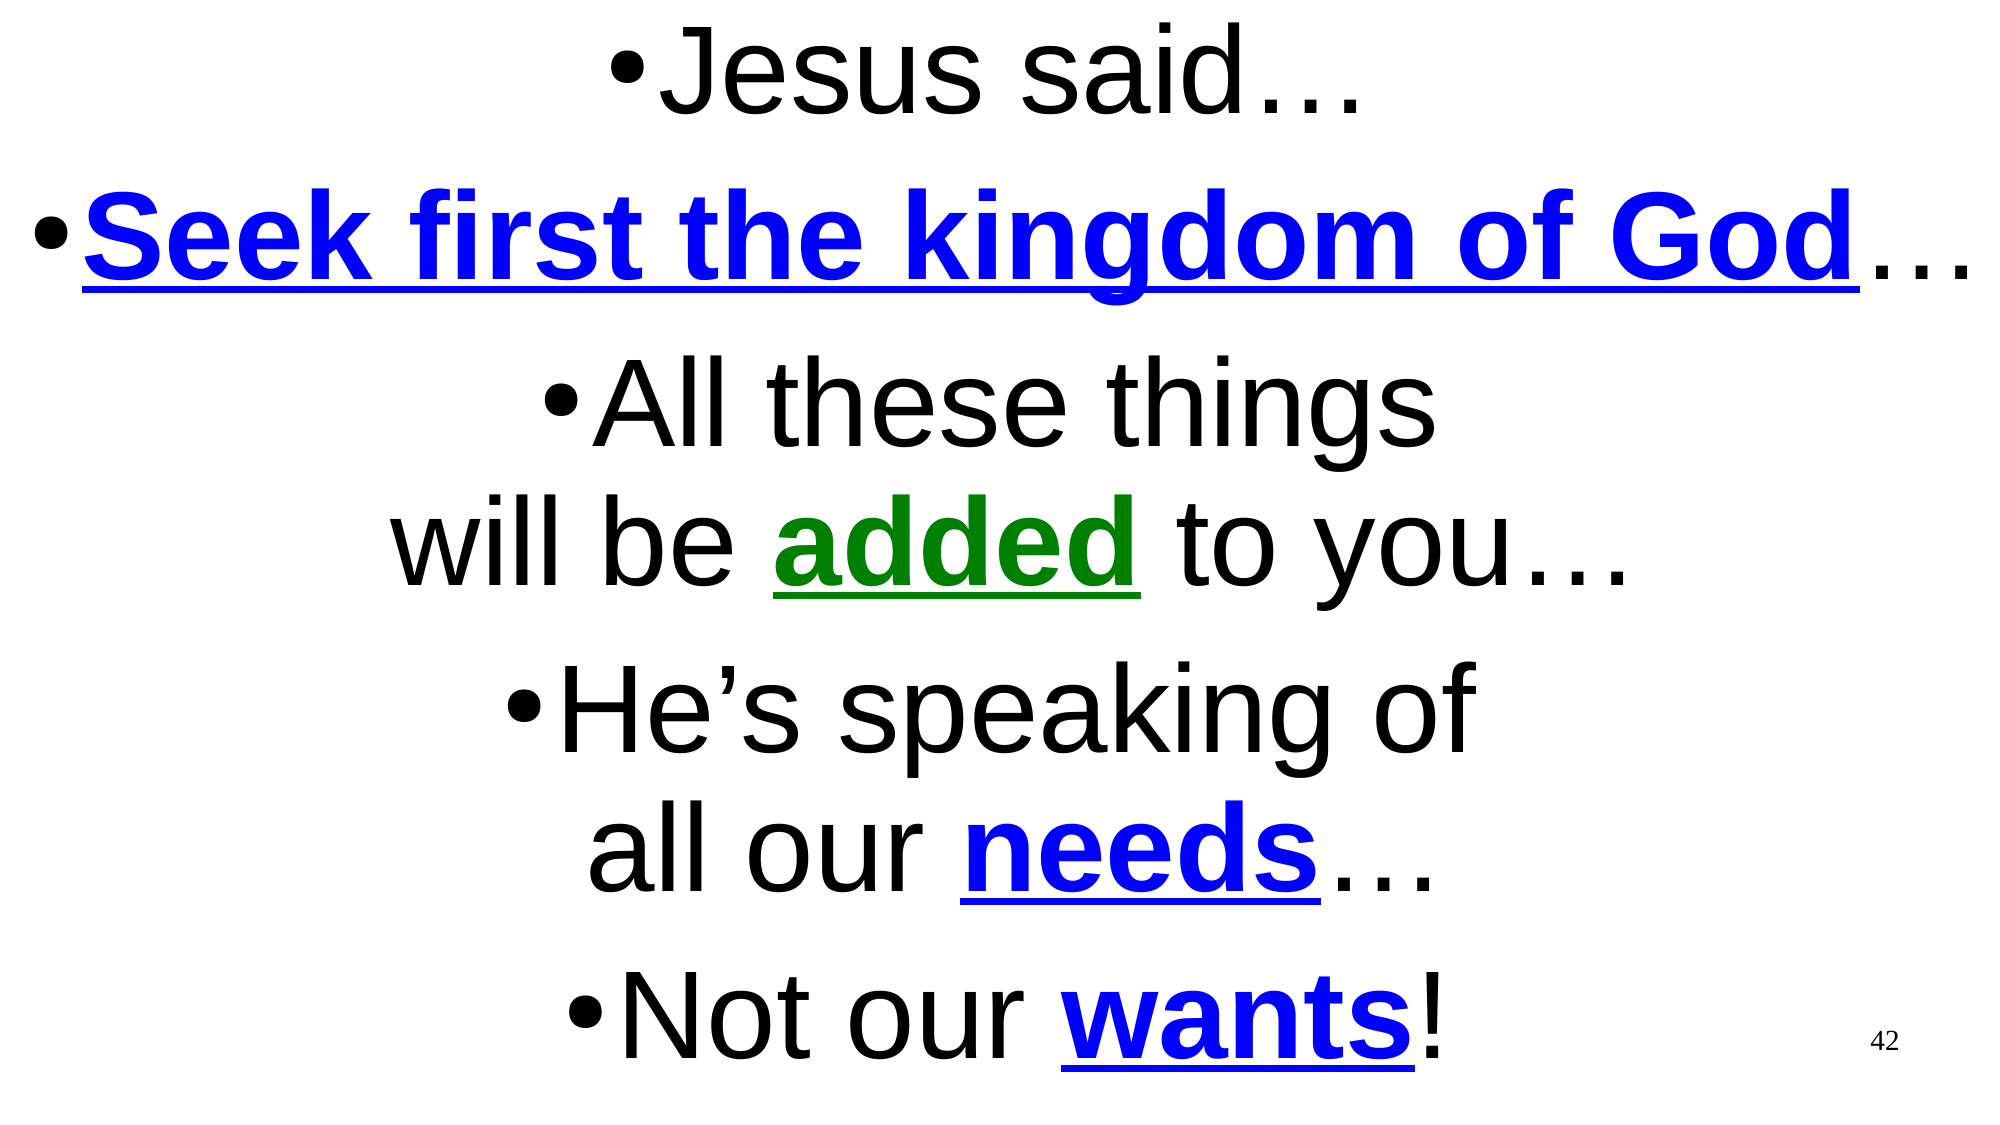

# Jesus said…
Seek first the kingdom of God…
All these things
will be added to you…
He’s speaking of
all our needs…
Not our wants!
42